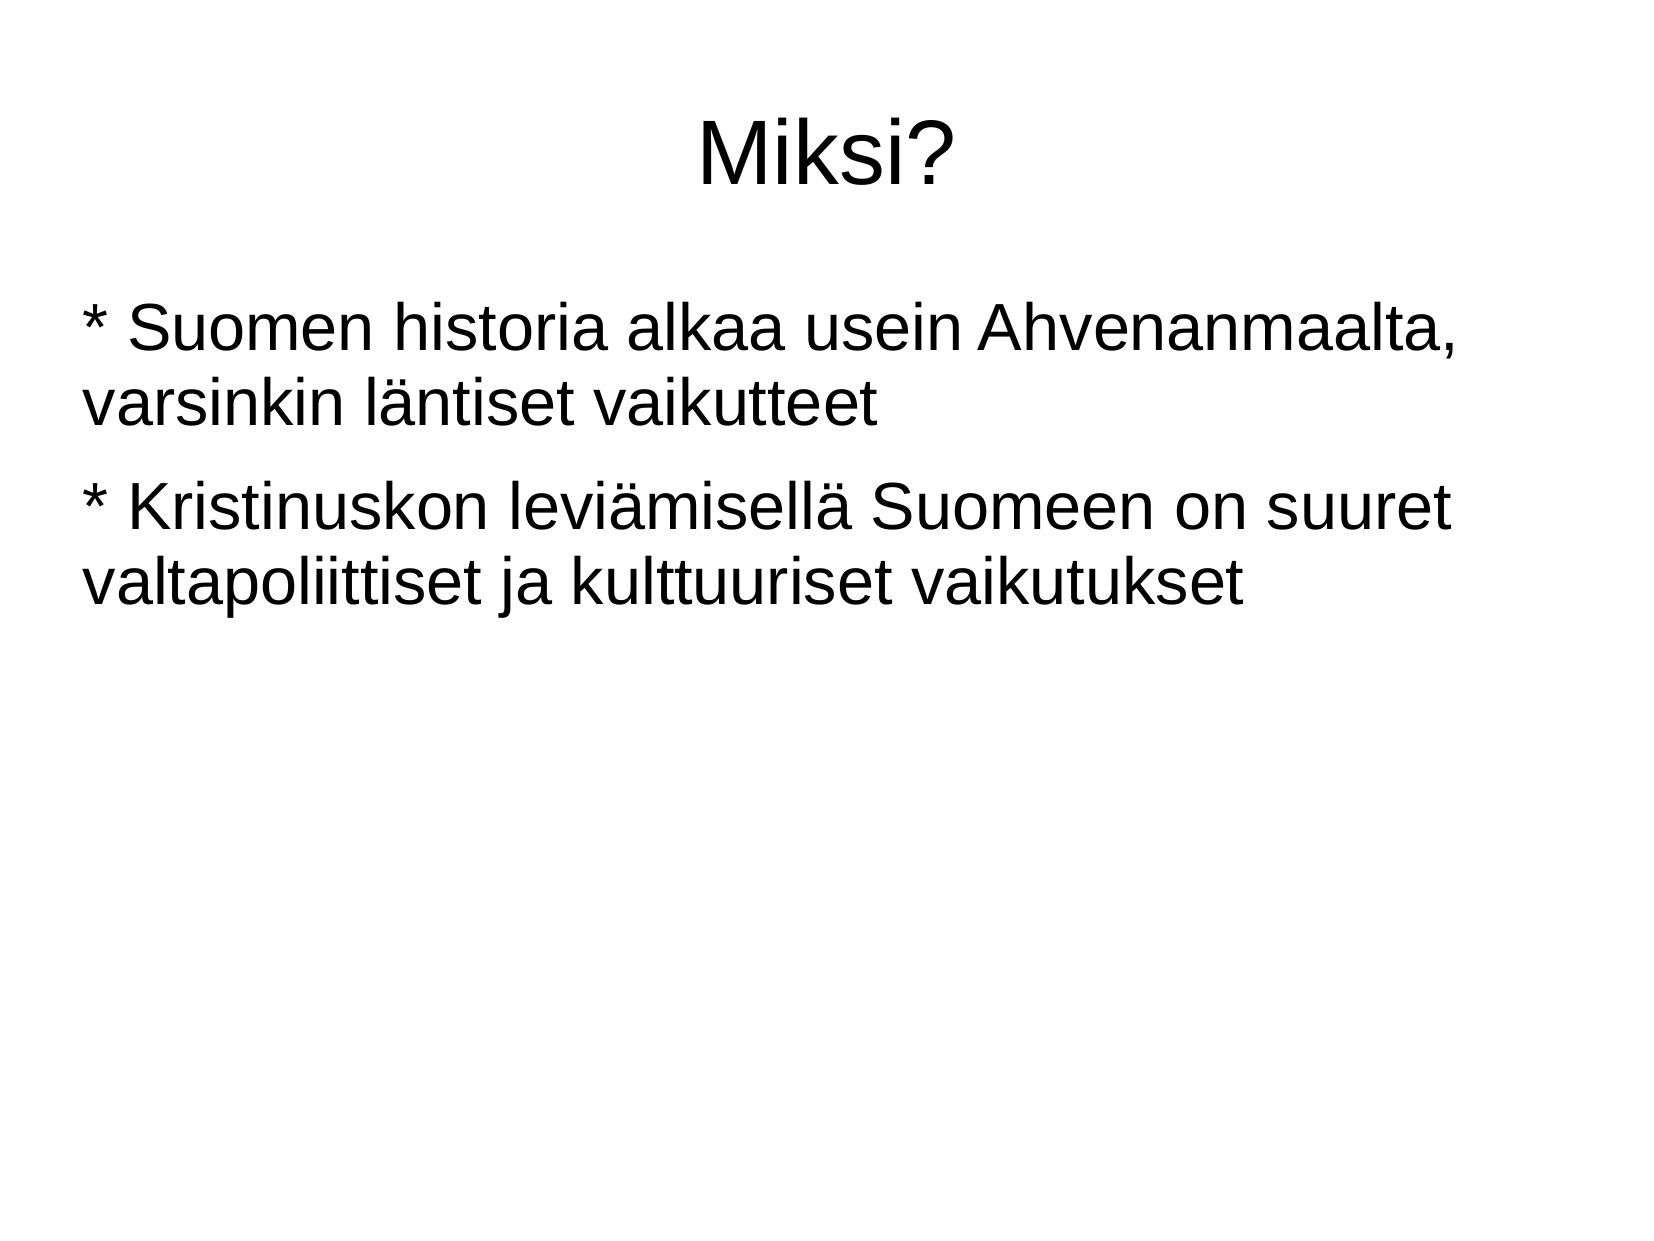

# Miksi?
* Suomen historia alkaa usein Ahvenanmaalta, varsinkin läntiset vaikutteet
* Kristinuskon leviämisellä Suomeen on suuret valtapoliittiset ja kulttuuriset vaikutukset